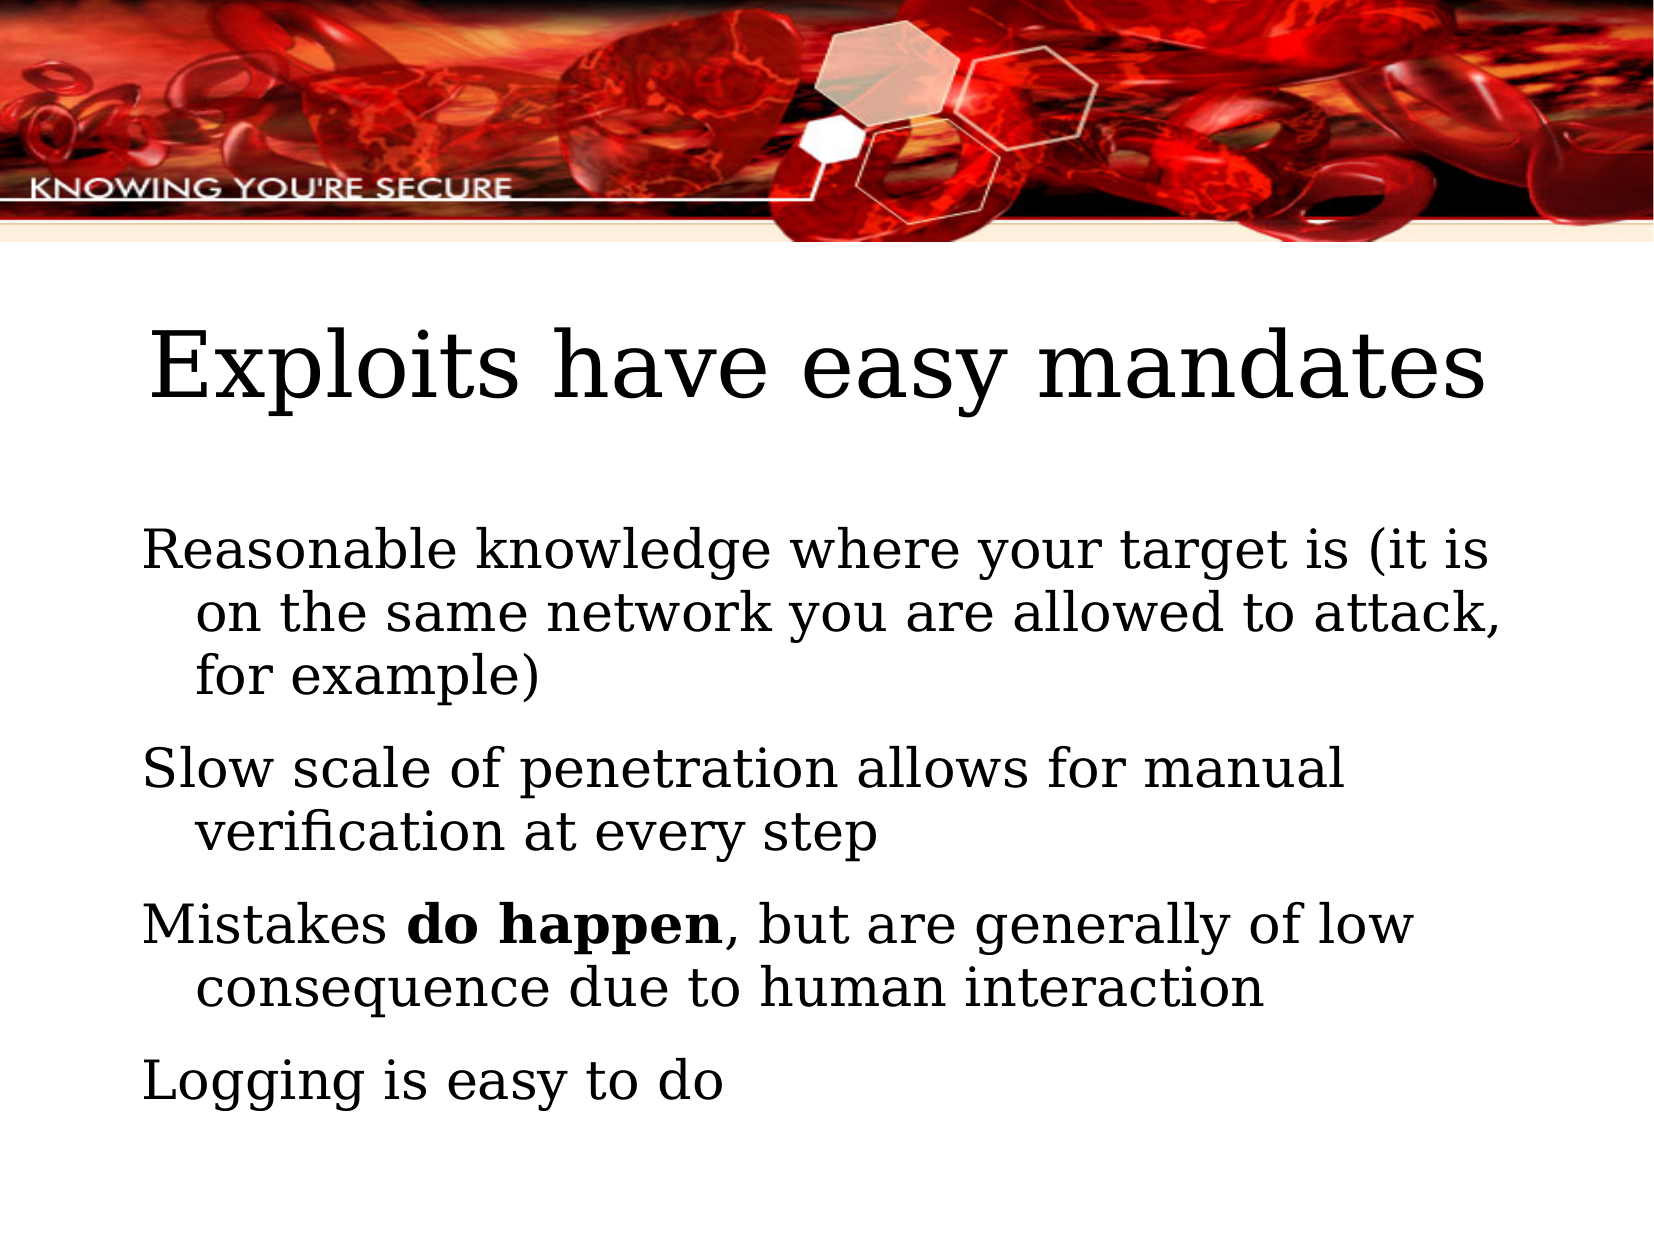

# Exploits have easy mandates
Reasonable knowledge where your target is (it is on the same network you are allowed to attack, for example)
Slow scale of penetration allows for manual verification at every step
Mistakes do happen, but are generally of low consequence due to human interaction
Logging is easy to do